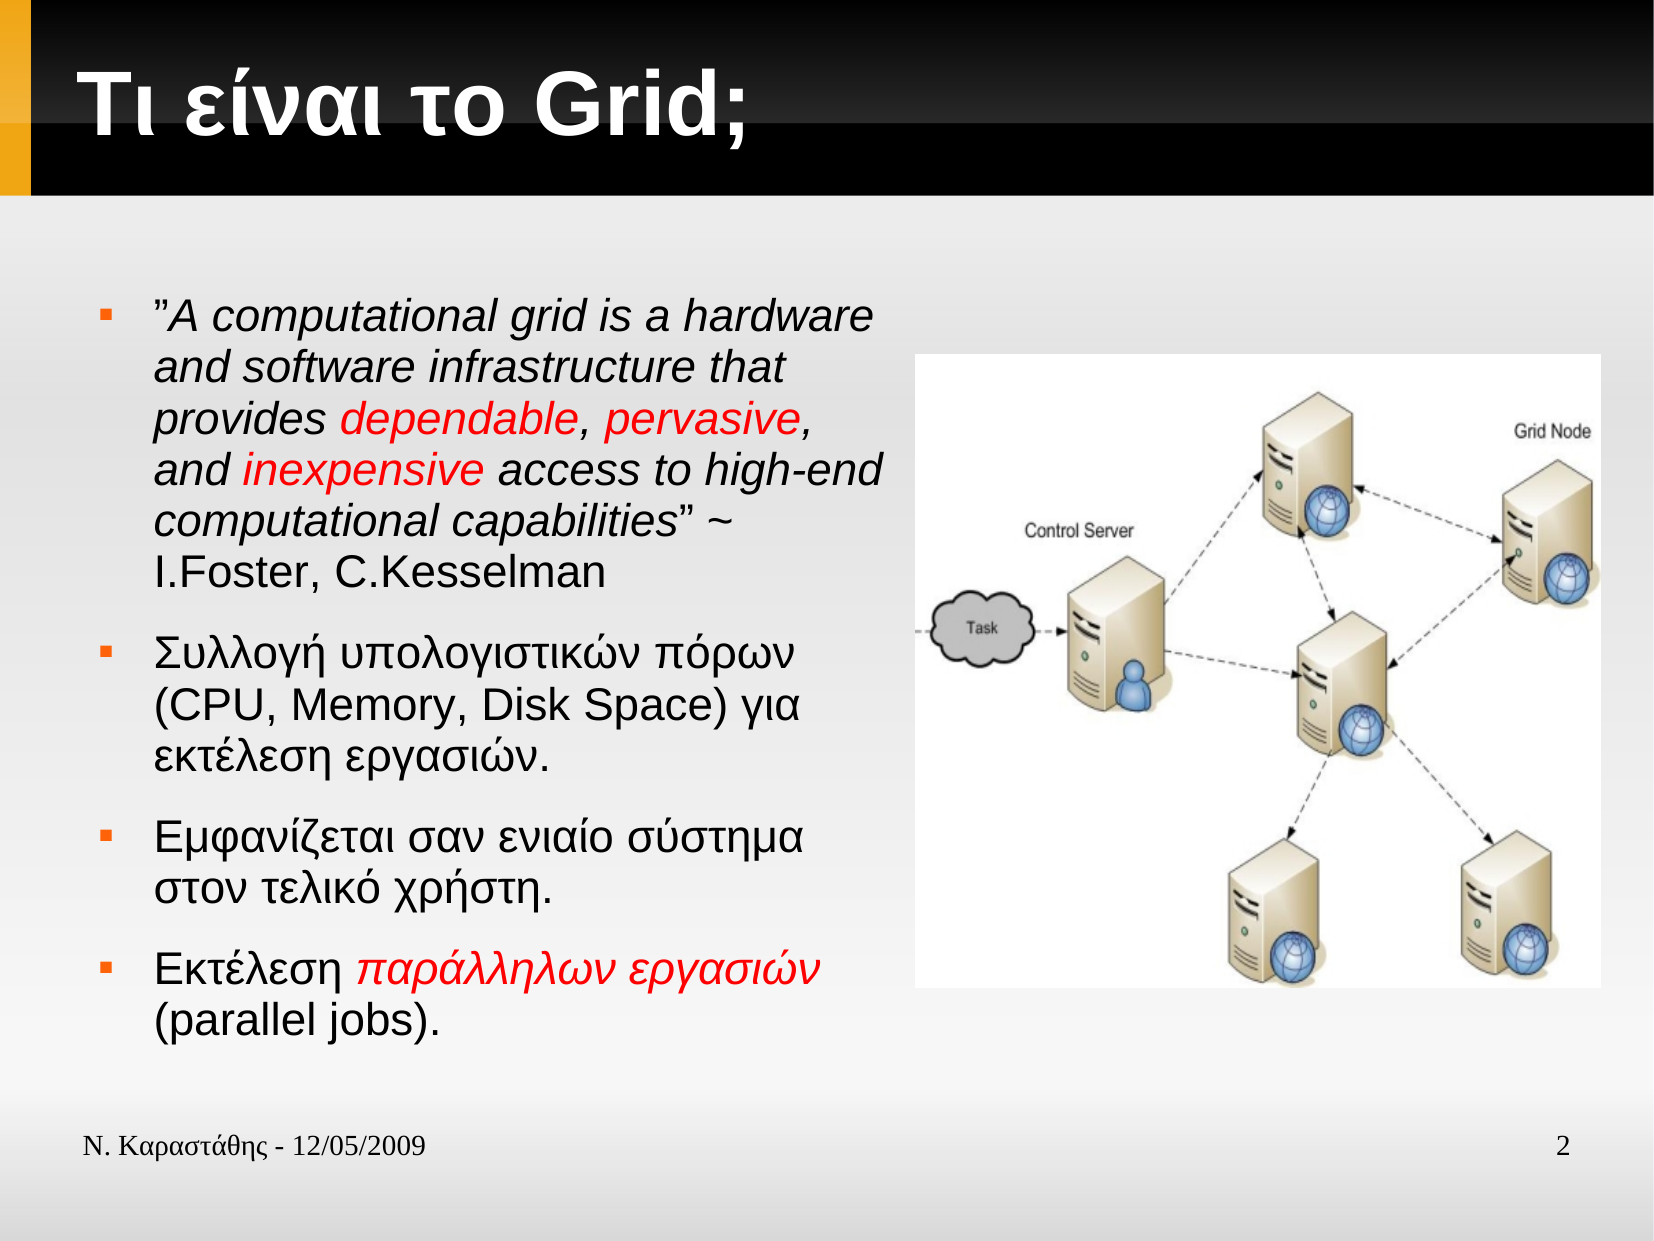

# Τι είναι το Grid;
”A computational grid is a hardware and software infrastructure that provides dependable, pervasive, and inexpensive access to high-end computational capabilities” ~ I.Foster, C.Kesselman
Συλλογή υπολογιστικών πόρων (CPU, Memory, Disk Space) για εκτέλεση εργασιών.
Εμφανίζεται σαν ενιαίο σύστημα στον τελικό χρήστη.
Εκτέλεση παράλληλων εργασιών (parallel jobs).
Ν. Καραστάθης - 12/05/2009
2